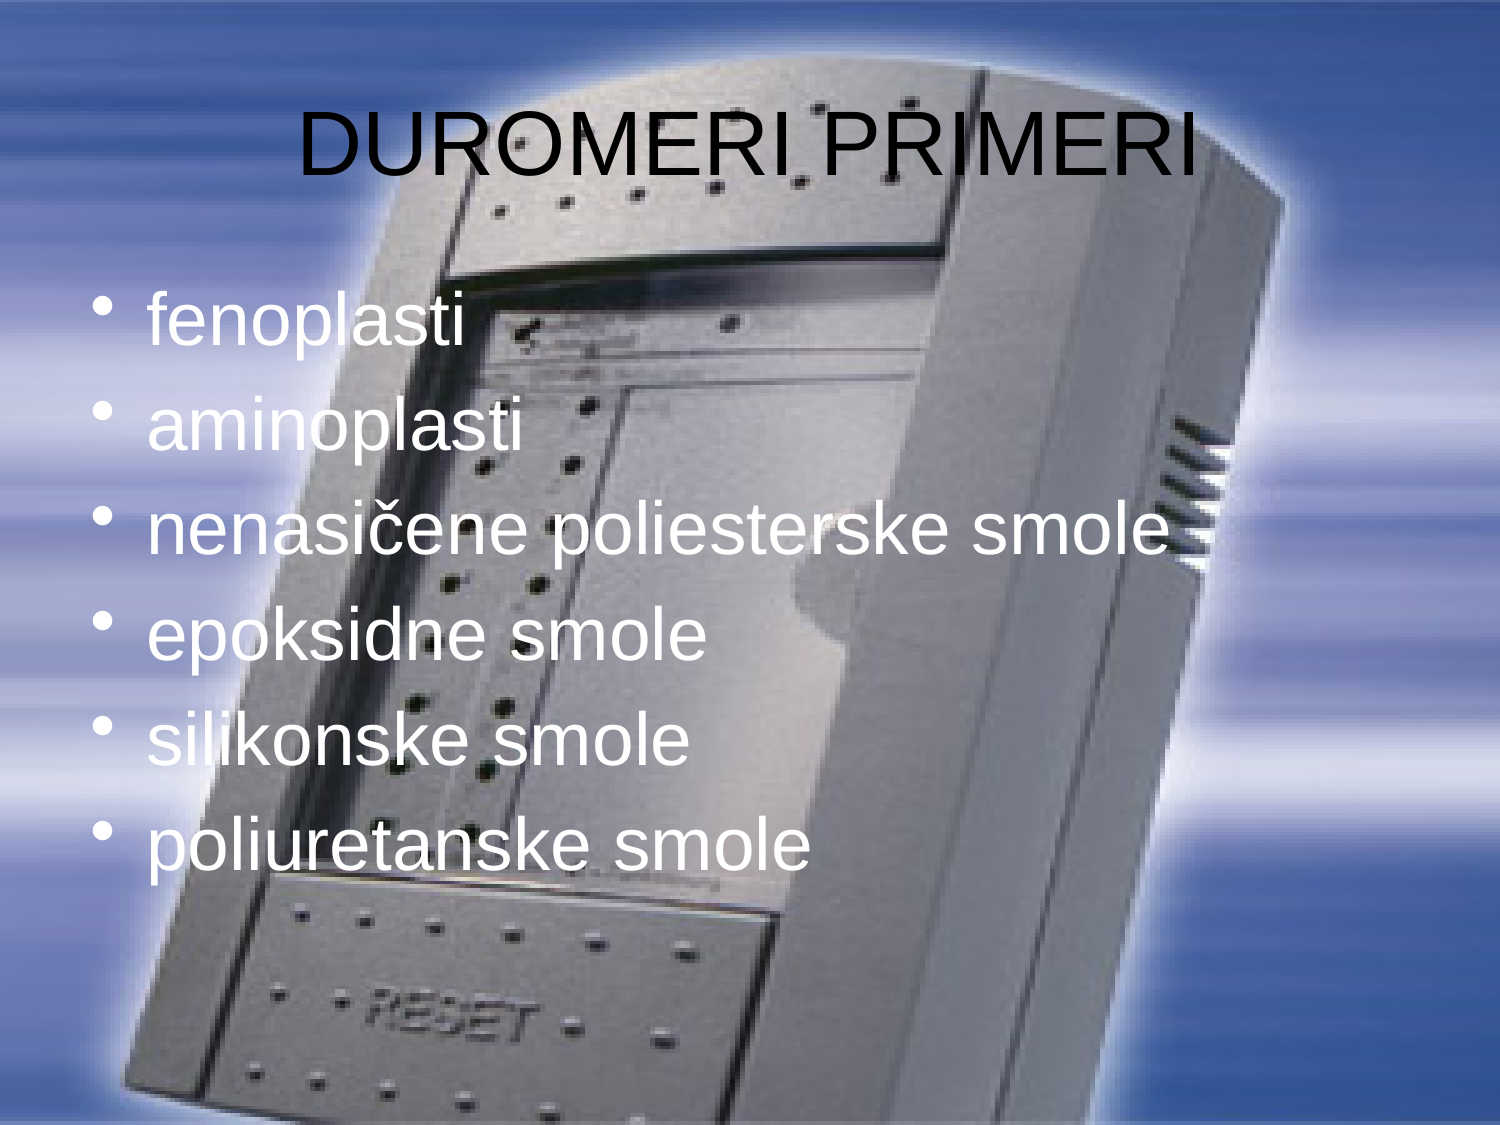

# DUROMERI PRIMERI
fenoplasti
aminoplasti
nenasičene poliesterske smole
epoksidne smole
silikonske smole
poliuretanske smole